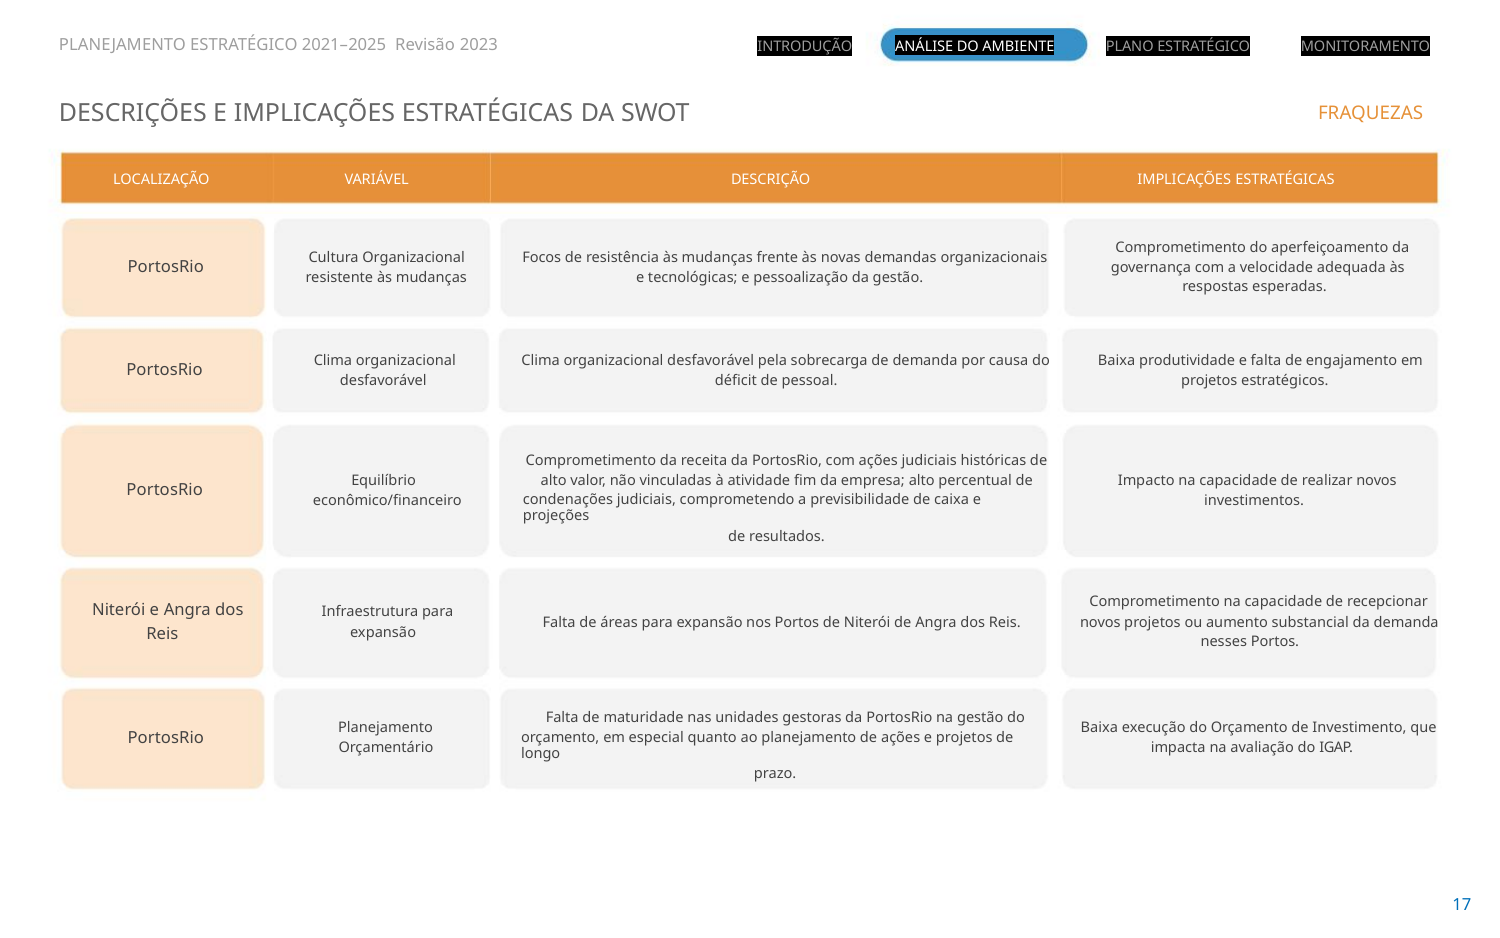

PLANEJAMENTO ESTRATÉGICO 2021–2025 Revisão 2023
ANÁLISE DO AMBIENTE
INTRODUÇÃO
PLANO ESTRATÉGICO
MONITORAMENTO
DESCRIÇÕES E IMPLICAÇÕES ESTRATÉGICAS DA SWOT
FRAQUEZAS
LOCALIZAÇÃO
VARIÁVEL
DESCRIÇÃO
IMPLICAÇÕES ESTRATÉGICAS
Comprometimento do aperfeiçoamento da
governança com a velocidade adequada às
respostas esperadas.
Cultura Organizacional
resistente às mudanças
Focos de resistência às mudanças frente às novas demandas organizacionais
e tecnológicas; e pessoalização da gestão.
PortosRio
Clima organizacional
desfavorável
Clima organizacional desfavorável pela sobrecarga de demanda por causa do
déficit de pessoal.
Baixa produtividade e falta de engajamento em
projetos estratégicos.
PortosRio
PortosRio
Comprometimento da receita da PortosRio, com ações judiciais históricas de
alto valor, não vinculadas à atividade fim da empresa; alto percentual de
condenações judiciais, comprometendo a previsibilidade de caixa e projeções
de resultados.
Equilíbrio
Impacto na capacidade de realizar novos
investimentos.
econômico/financeiro
Comprometimento na capacidade de recepcionar
novos projetos ou aumento substancial da demanda
nesses Portos.
Niterói e Angra dos
Reis
Infraestrutura para
expansão
Falta de áreas para expansão nos Portos de Niterói de Angra dos Reis.
Falta de maturidade nas unidades gestoras da PortosRio na gestão do
orçamento, em especial quanto ao planejamento de ações e projetos de longo
prazo.
Planejamento
Orçamentário
Baixa execução do Orçamento de Investimento, que
impacta na avaliação do IGAP.
PortosRio
17